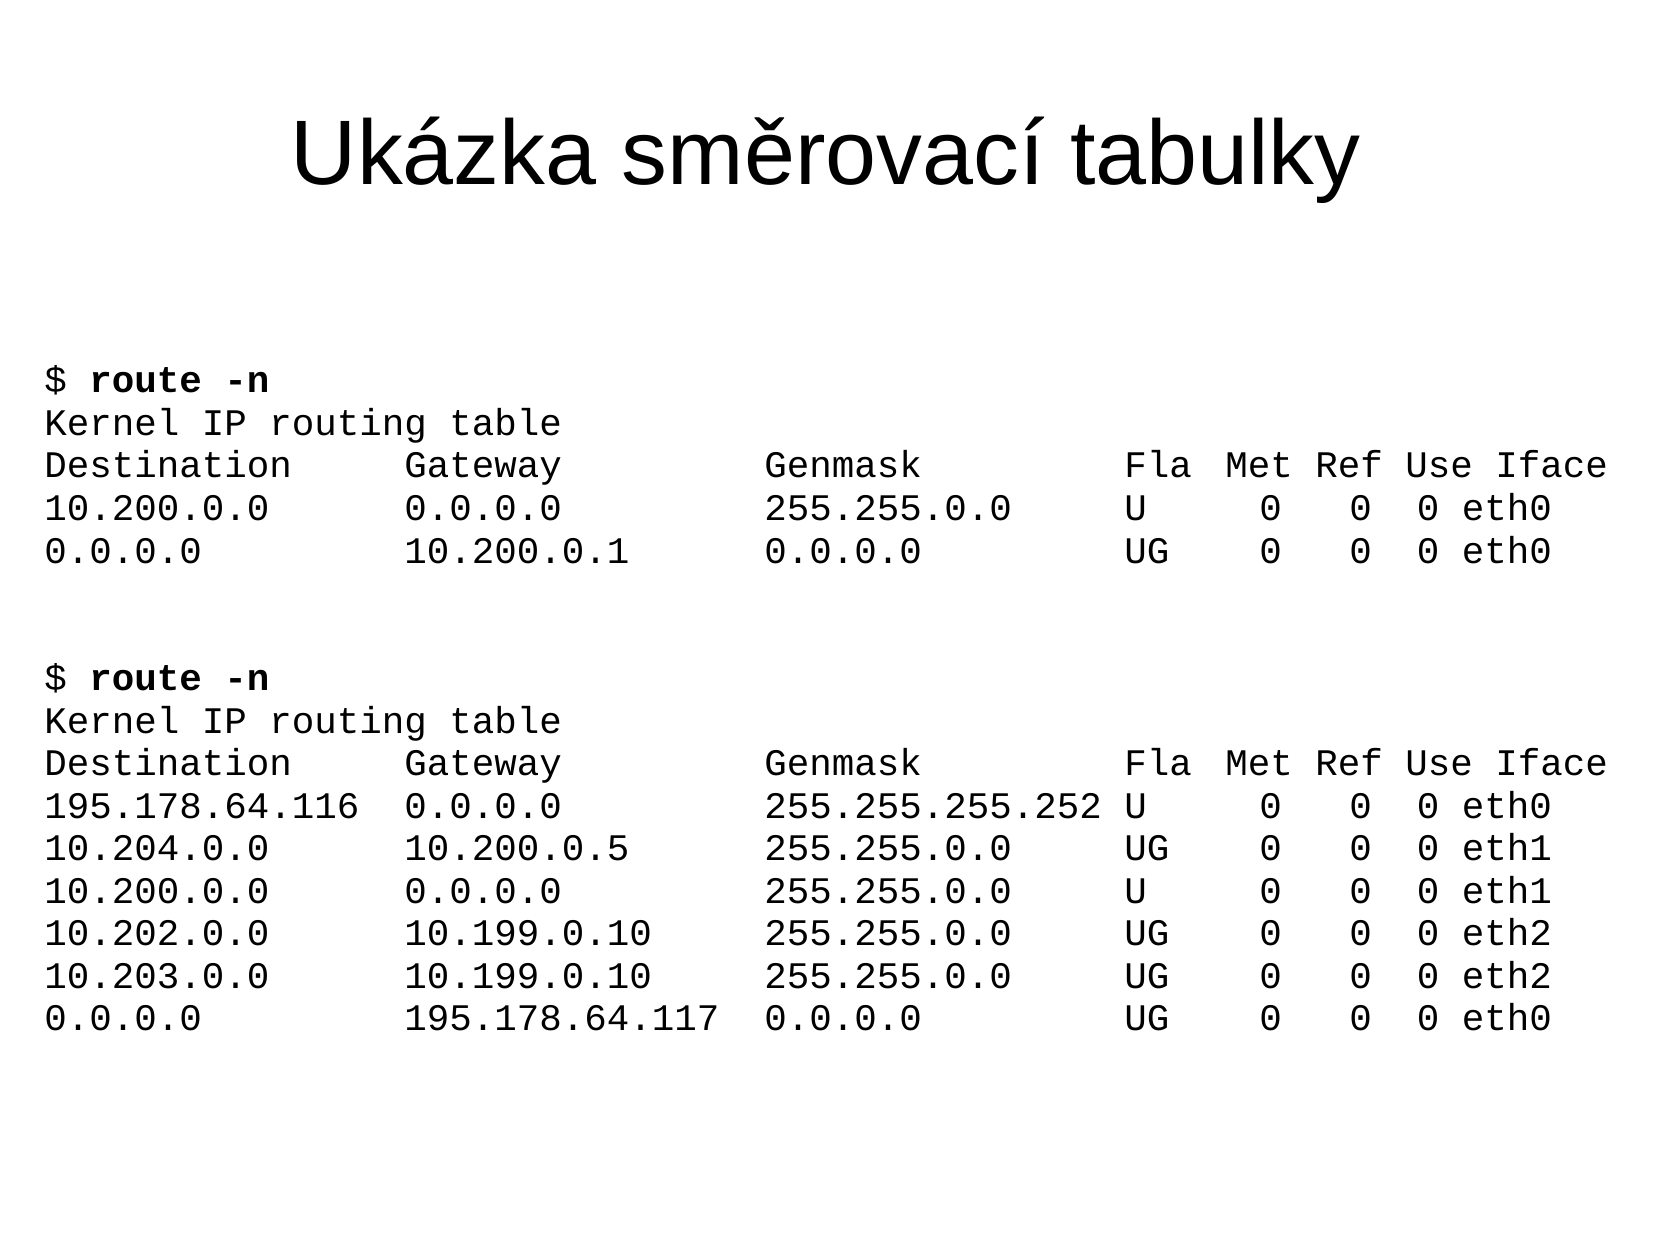

# Ukázka směrovací tabulky
$ route -n
Kernel IP routing table
Destination Gateway Genmask Fla	Met Ref Use Iface
10.200.0.0 0.0.0.0 255.255.0.0 U 0 0 0 eth0
0.0.0.0 10.200.0.1 0.0.0.0 UG 0 0 0 eth0
$ route -n
Kernel IP routing table
Destination Gateway Genmask Fla	Met Ref Use Iface
195.178.64.116 0.0.0.0 255.255.255.252 U 0 0 0 eth0
10.204.0.0 10.200.0.5 255.255.0.0 UG 0 0 0 eth1
10.200.0.0 0.0.0.0 255.255.0.0 U 0 0 0 eth1
10.202.0.0 10.199.0.10 255.255.0.0 UG 0 0 0 eth2
10.203.0.0 10.199.0.10 255.255.0.0 UG 0 0 0 eth2
0.0.0.0 195.178.64.117 0.0.0.0 UG 0 0 0 eth0